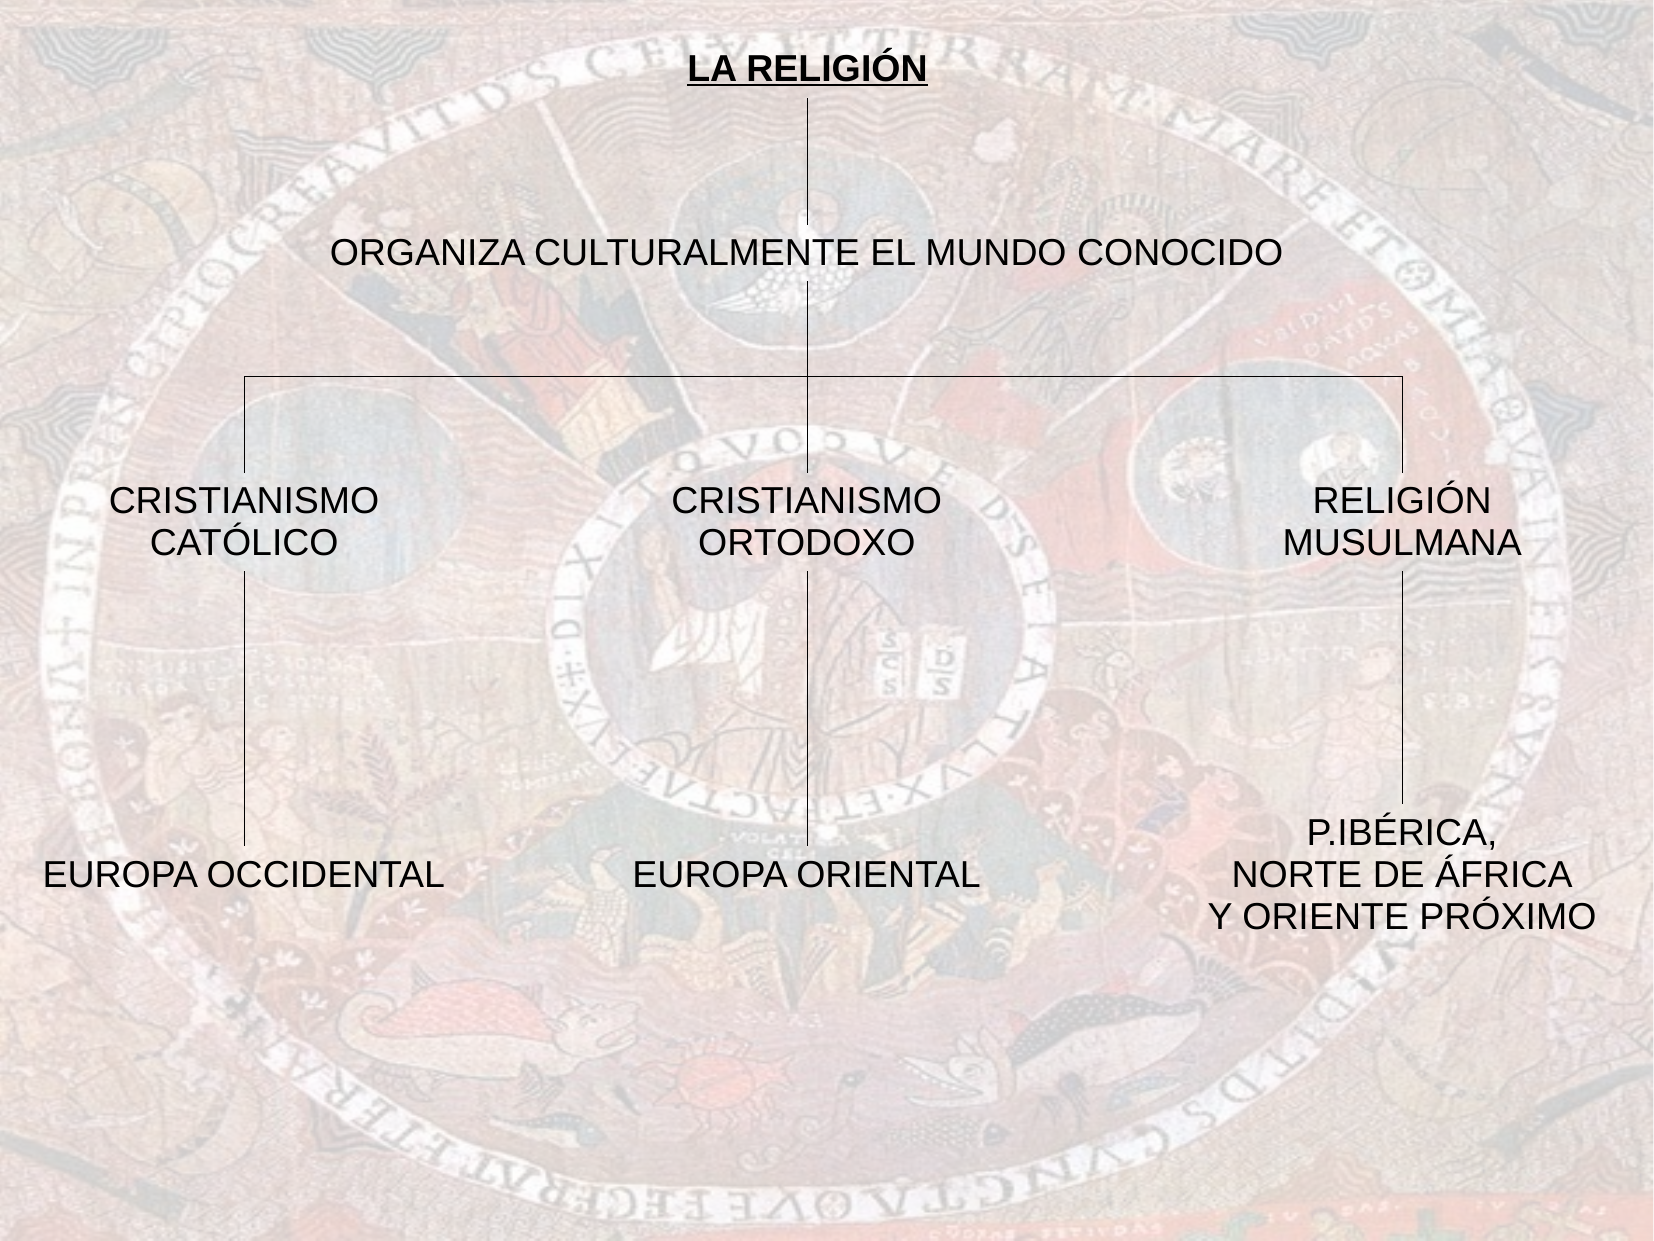

LA RELIGIÓN
ORGANIZA CULTURALMENTE EL MUNDO CONOCIDO
CRISTIANISMO
CATÓLICO
CRISTIANISMO
ORTODOXO
RELIGIÓN
MUSULMANA
P.IBÉRICA,
NORTE DE ÁFRICA
Y ORIENTE PRÓXIMO
EUROPA OCCIDENTAL
EUROPA ORIENTAL